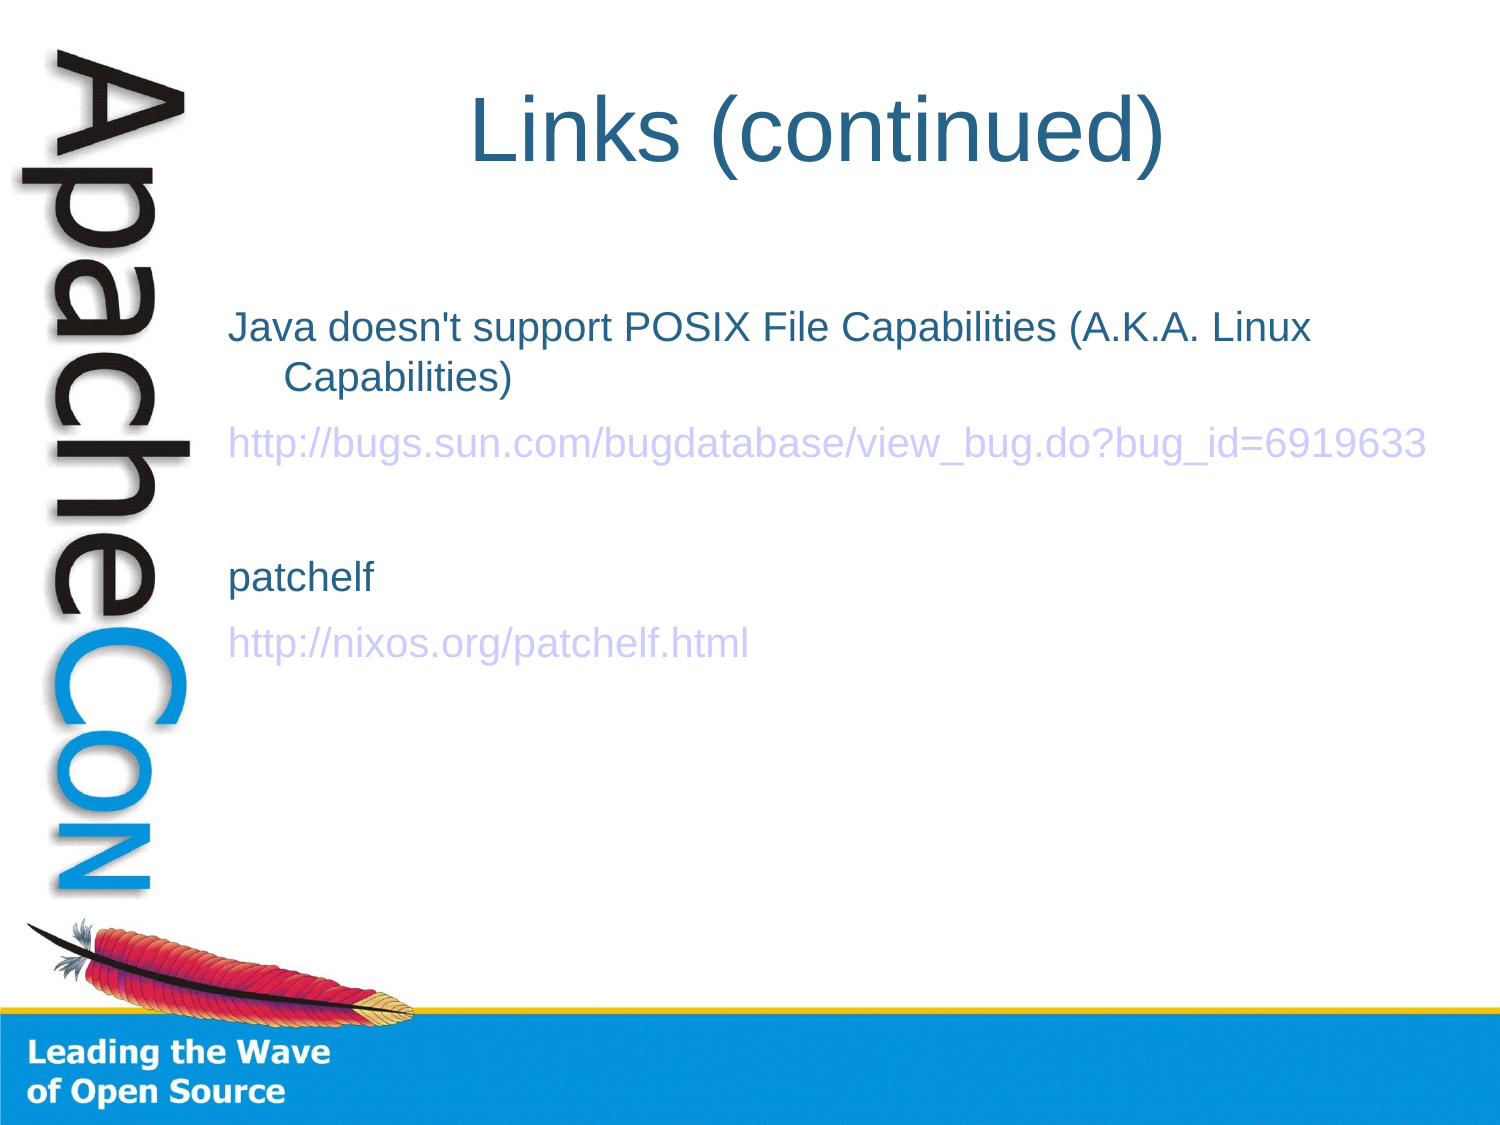

# Links (continued)
Java doesn't support POSIX File Capabilities (A.K.A. Linux Capabilities)
http://bugs.sun.com/bugdatabase/view_bug.do?bug_id=6919633
patchelf
http://nixos.org/patchelf.html